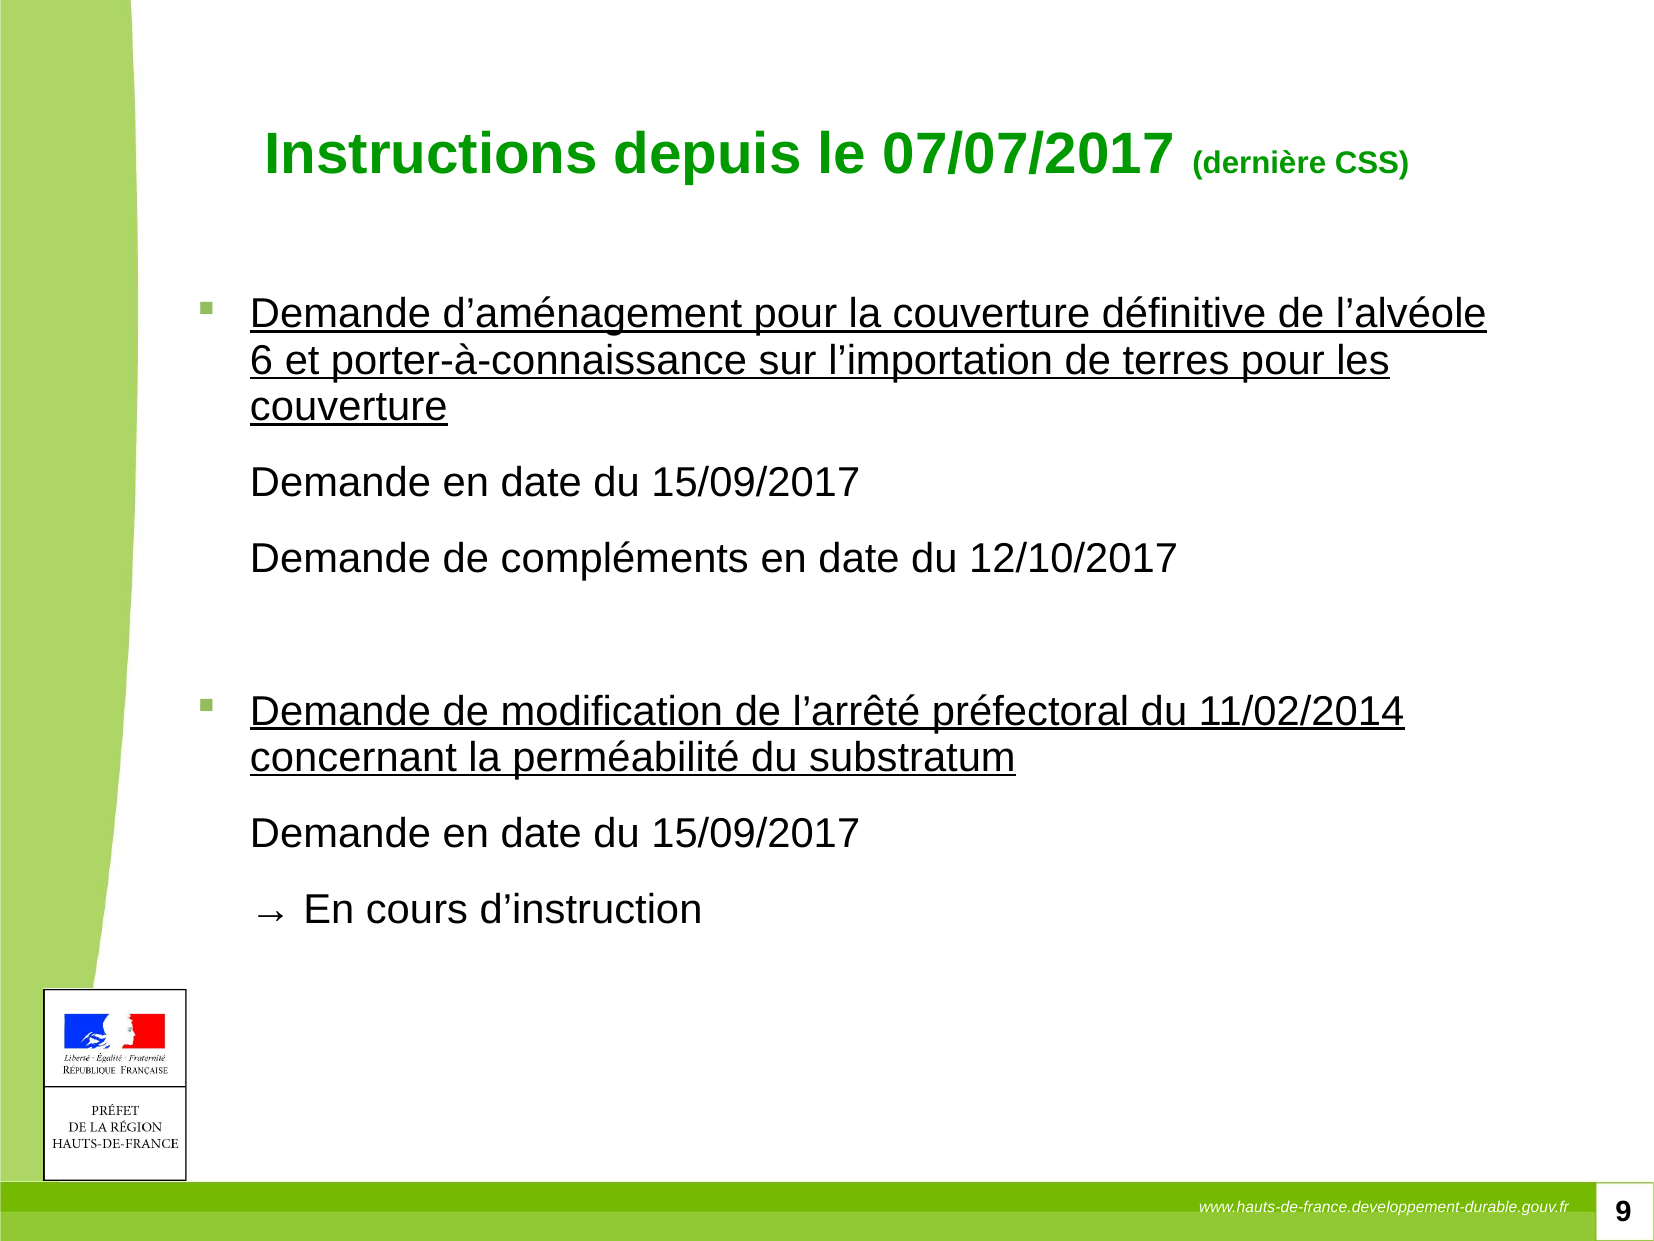

# Instructions depuis le 07/07/2017 (dernière CSS)
Demande d’aménagement pour la couverture définitive de l’alvéole 6 et porter-à-connaissance sur l’importation de terres pour les couverture
Demande en date du 15/09/2017
Demande de compléments en date du 12/10/2017
Demande de modification de l’arrêté préfectoral du 11/02/2014 concernant la perméabilité du substratum
Demande en date du 15/09/2017
→ En cours d’instruction
9